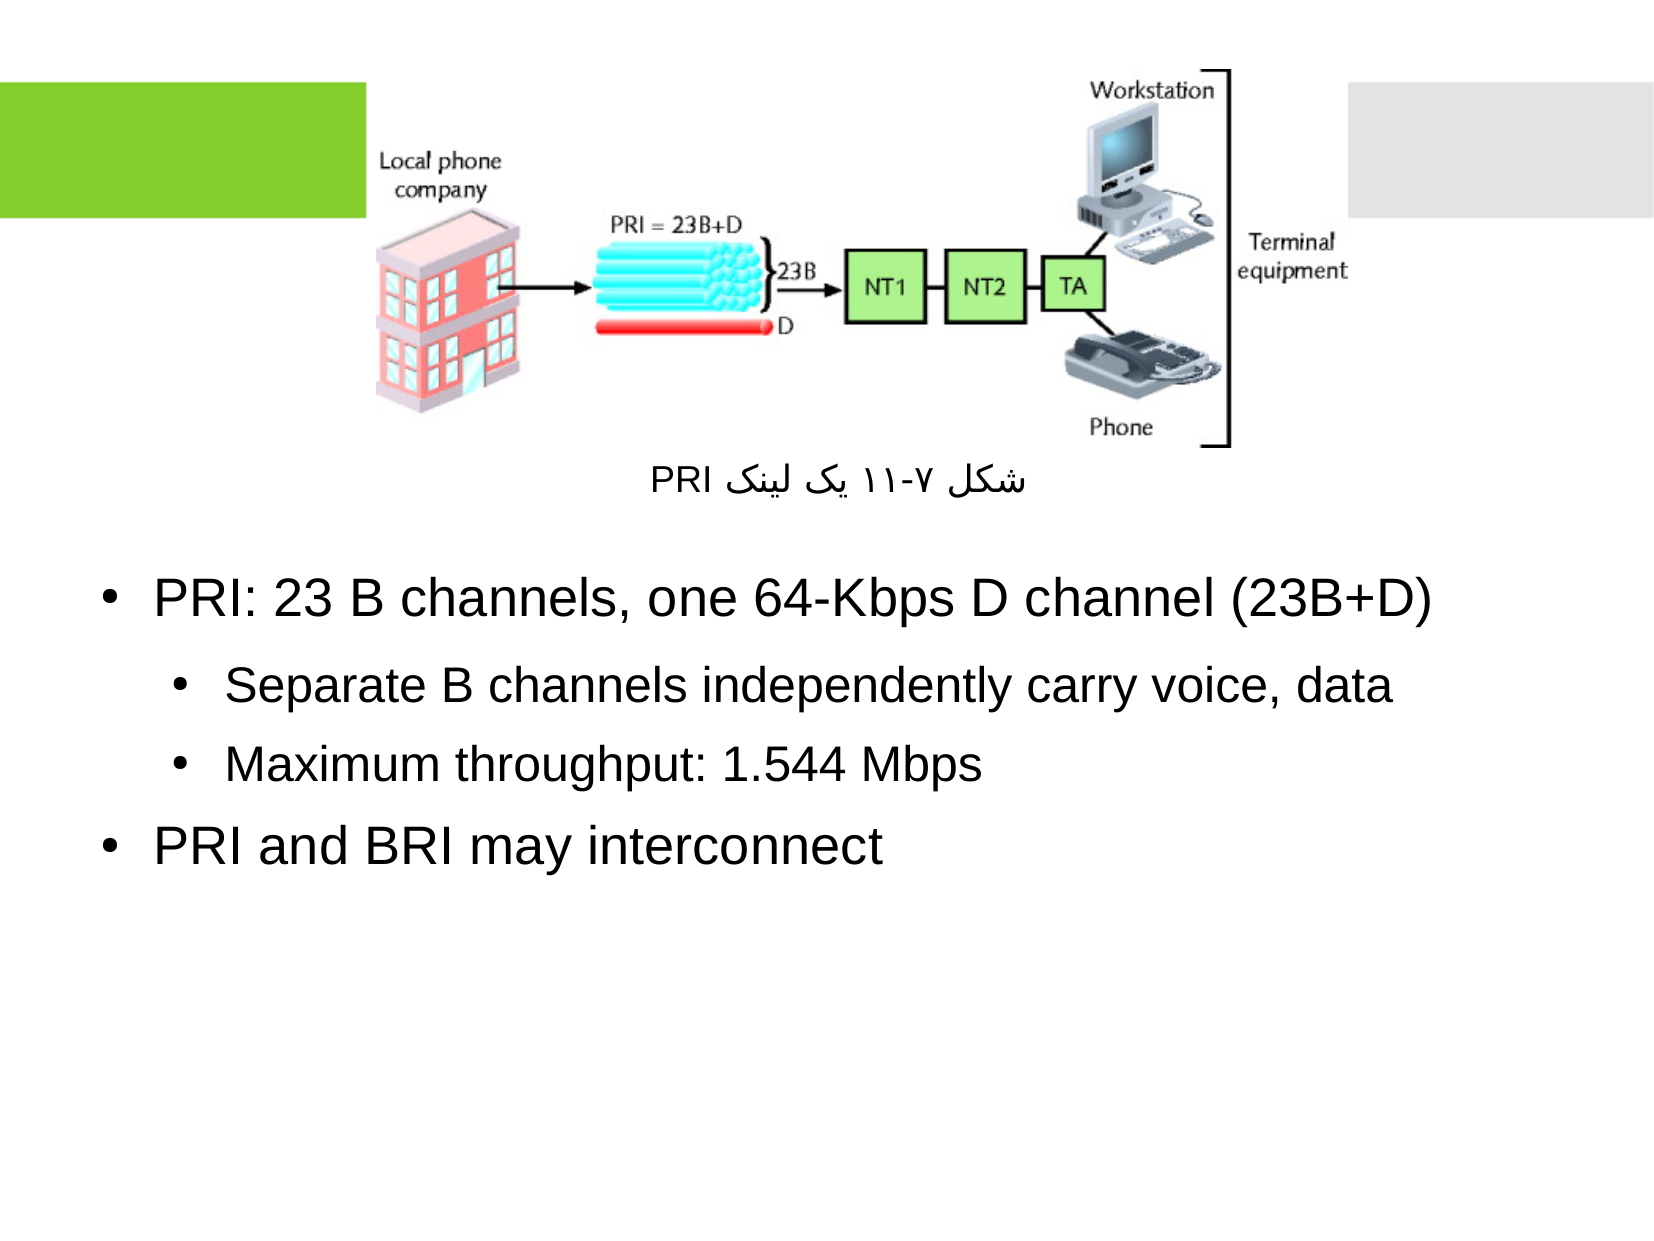

شکل ۷-۱۱ یک لینک PRI
# PRI: 23 B channels, one 64-Kbps D channel (23B+D)
Separate B channels independently carry voice, data
Maximum throughput: 1.544 Mbps
PRI and BRI may interconnect